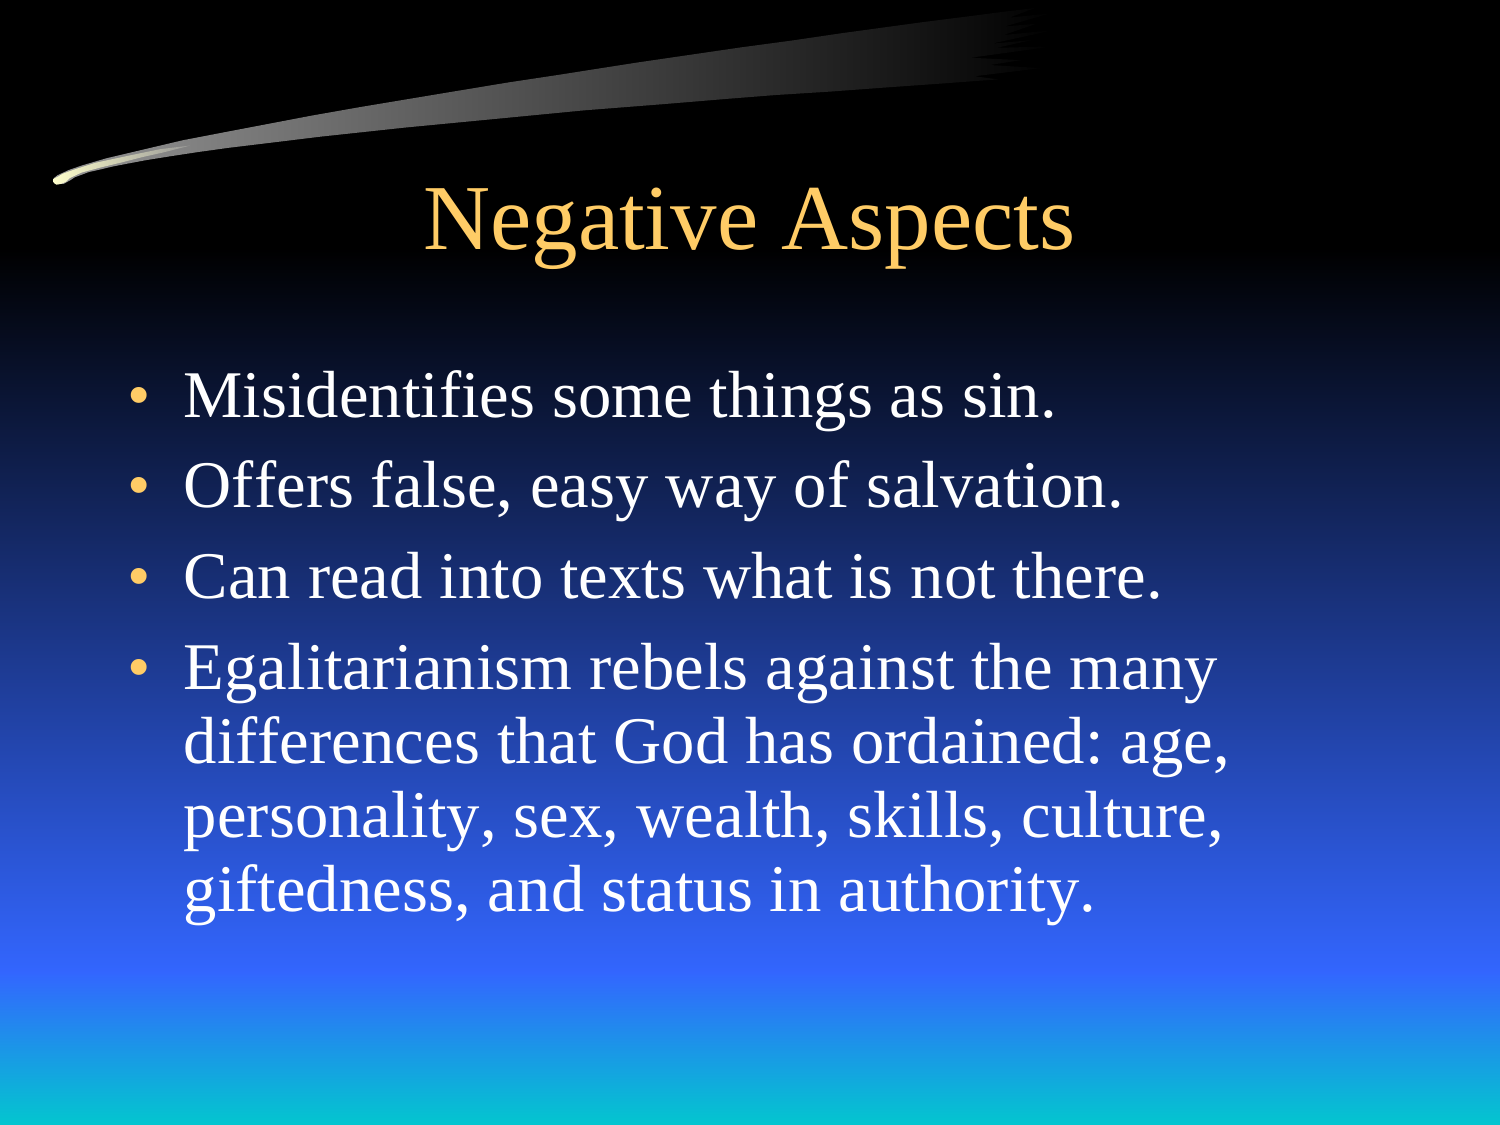

# Negative Aspects
Misidentifies some things as sin.
Offers false, easy way of salvation.
Can read into texts what is not there.
Egalitarianism rebels against the many differences that God has ordained: age, personality, sex, wealth, skills, culture, giftedness, and status in authority.